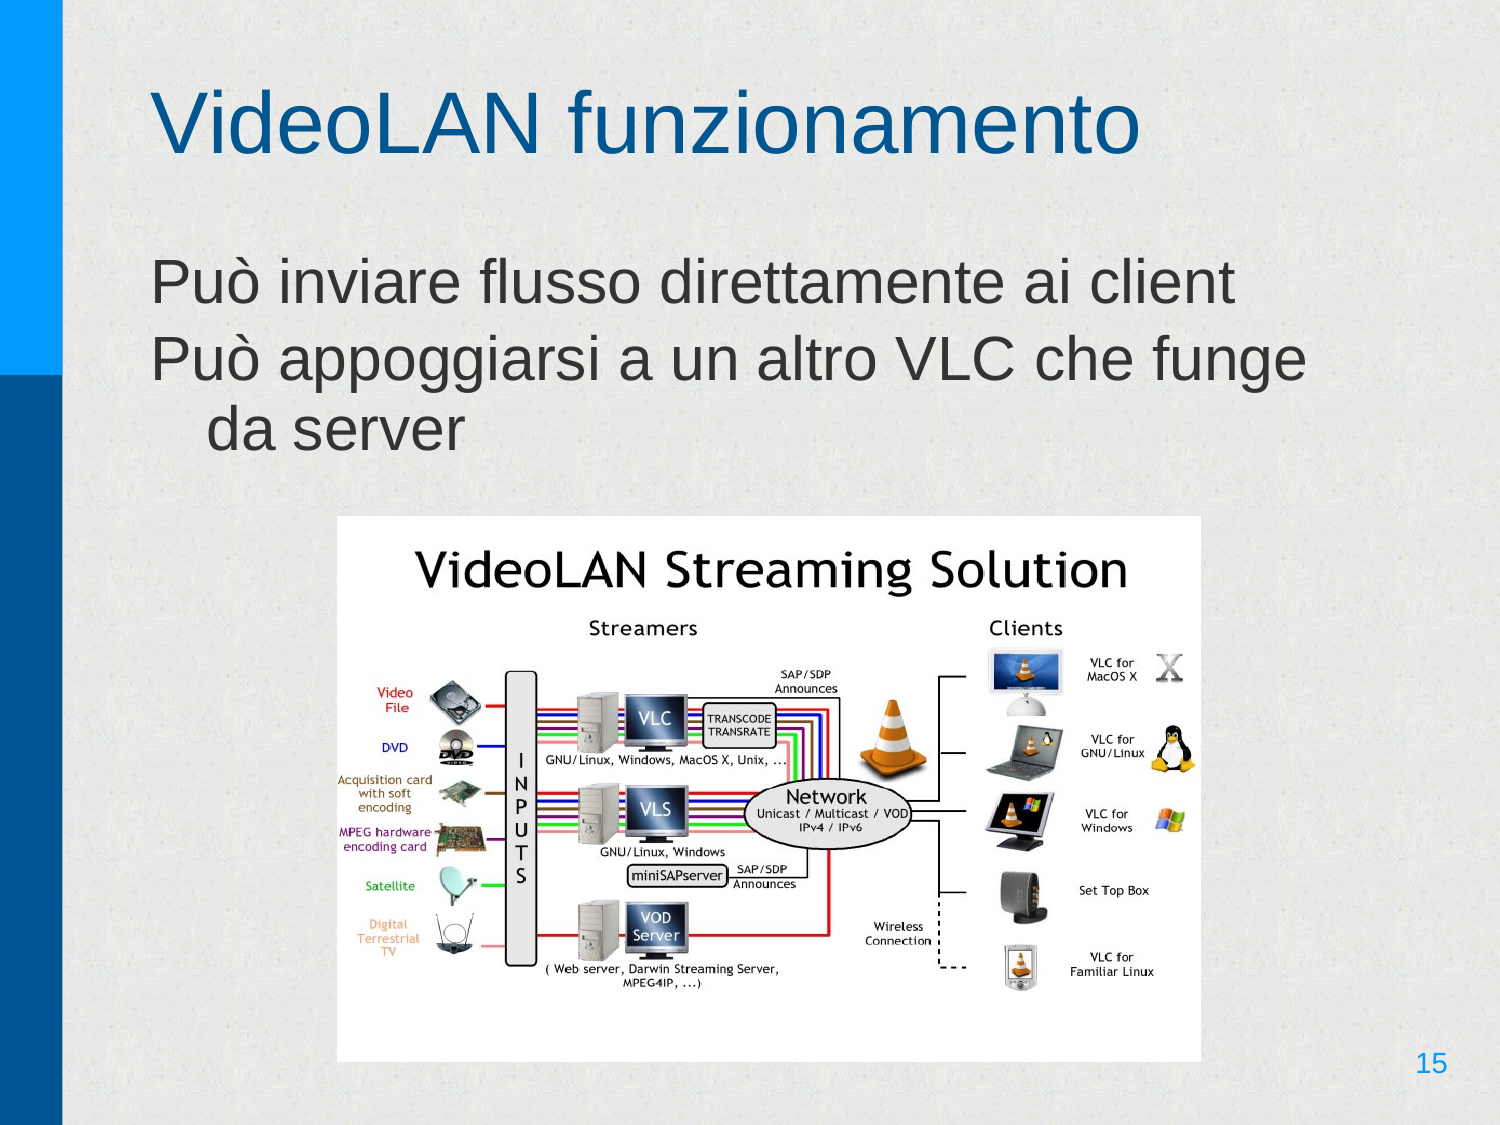

# VideoLAN funzionamento
Può inviare flusso direttamente ai client
Può appoggiarsi a un altro VLC che funge da server
15